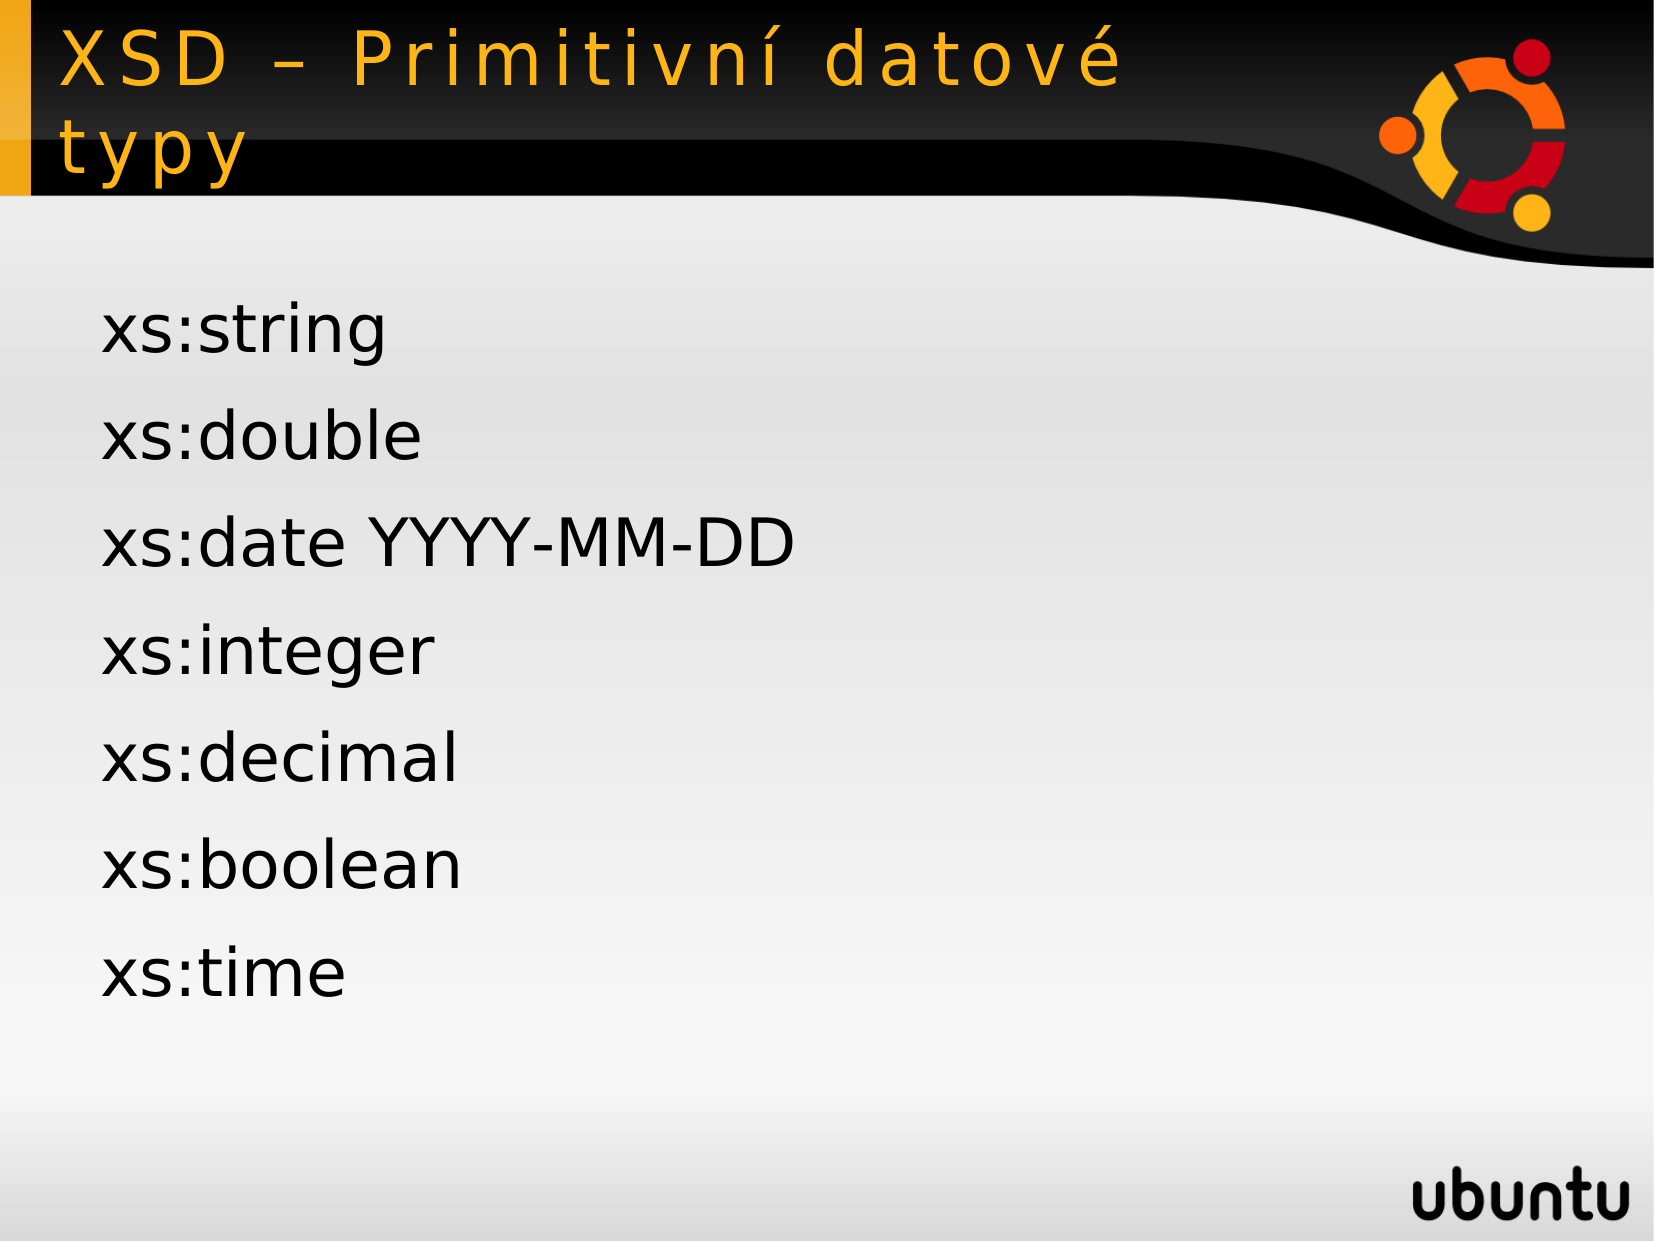

# XSD – Primitivní datové typy
xs:string
xs:double
xs:date YYYY-MM-DD
xs:integer
xs:decimal
xs:boolean
xs:time